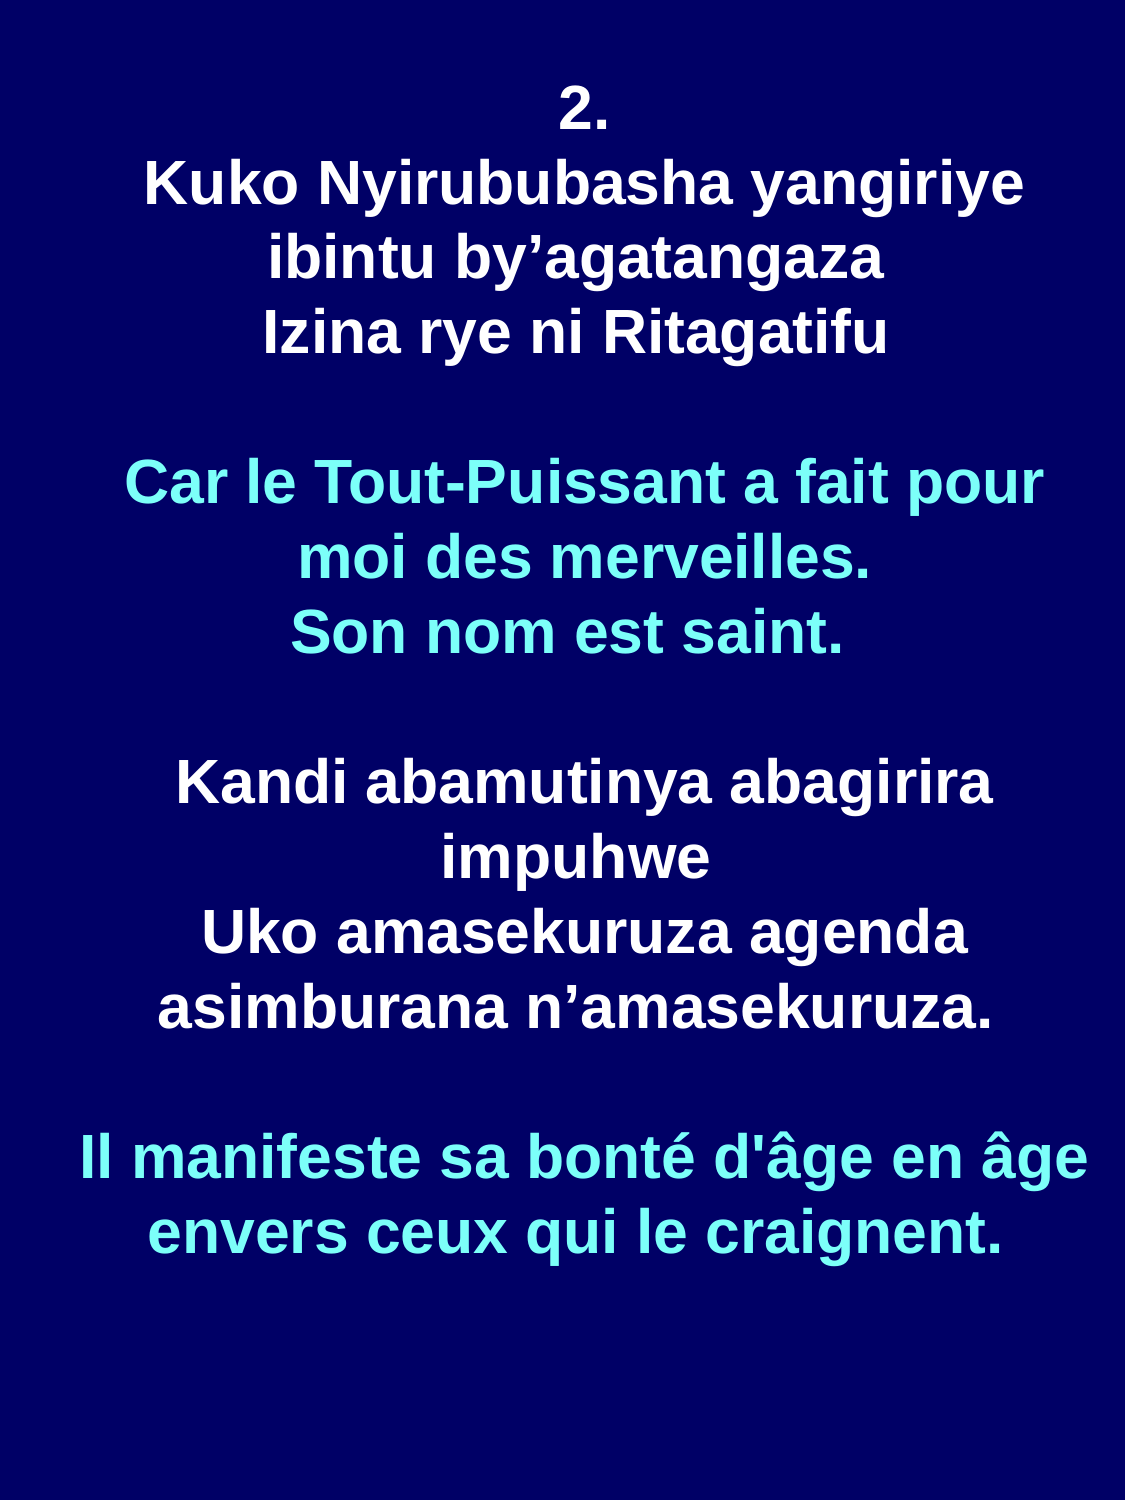

2.
Kuko Nyirububasha yangiriye ibintu by’agatangaza
Izina rye ni Ritagatifu
Car le Tout-Puissant a fait pour moi des merveilles.
Son nom est saint.
Kandi abamutinya abagirira impuhwe
Uko amasekuruza agenda asimburana n’amasekuruza.
Il manifeste sa bonté d'âge en âge envers ceux qui le craignent.